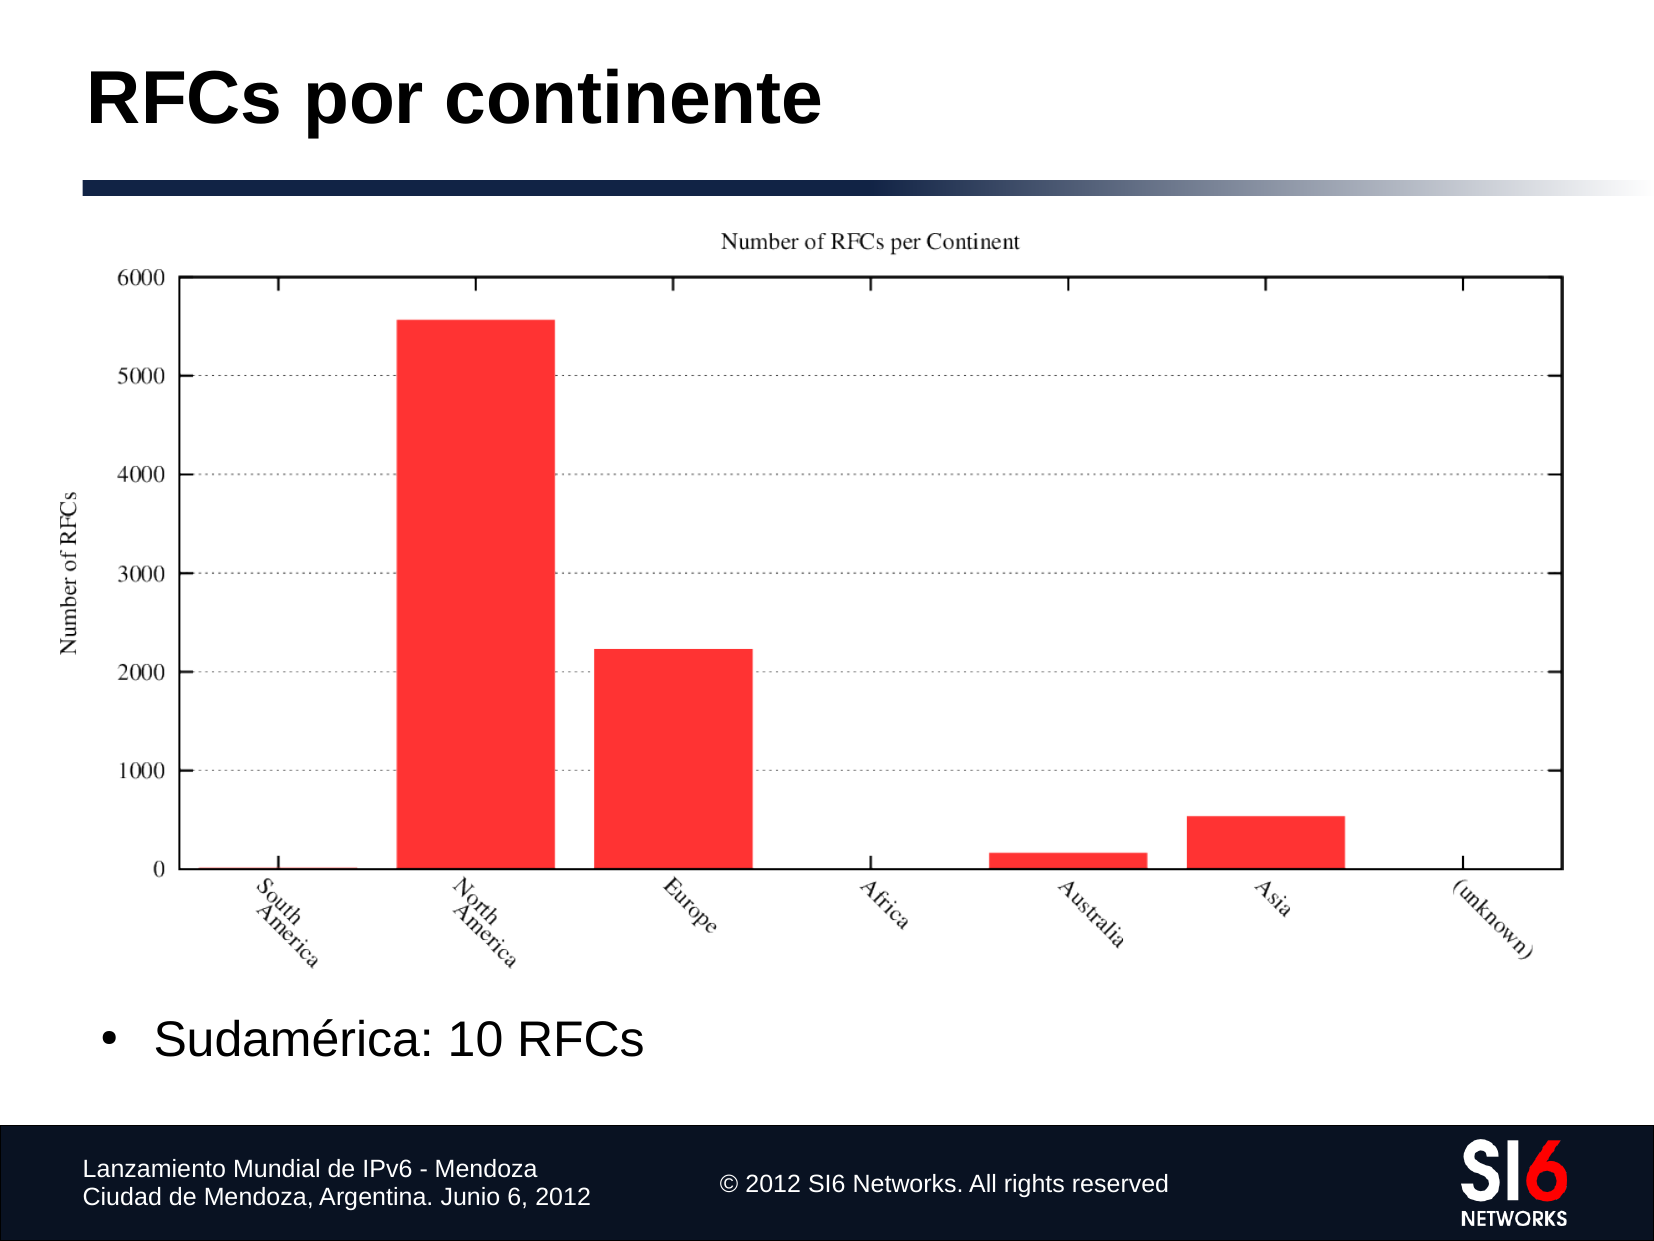

# RFCs por continente
Sudamérica: 10 RFCs